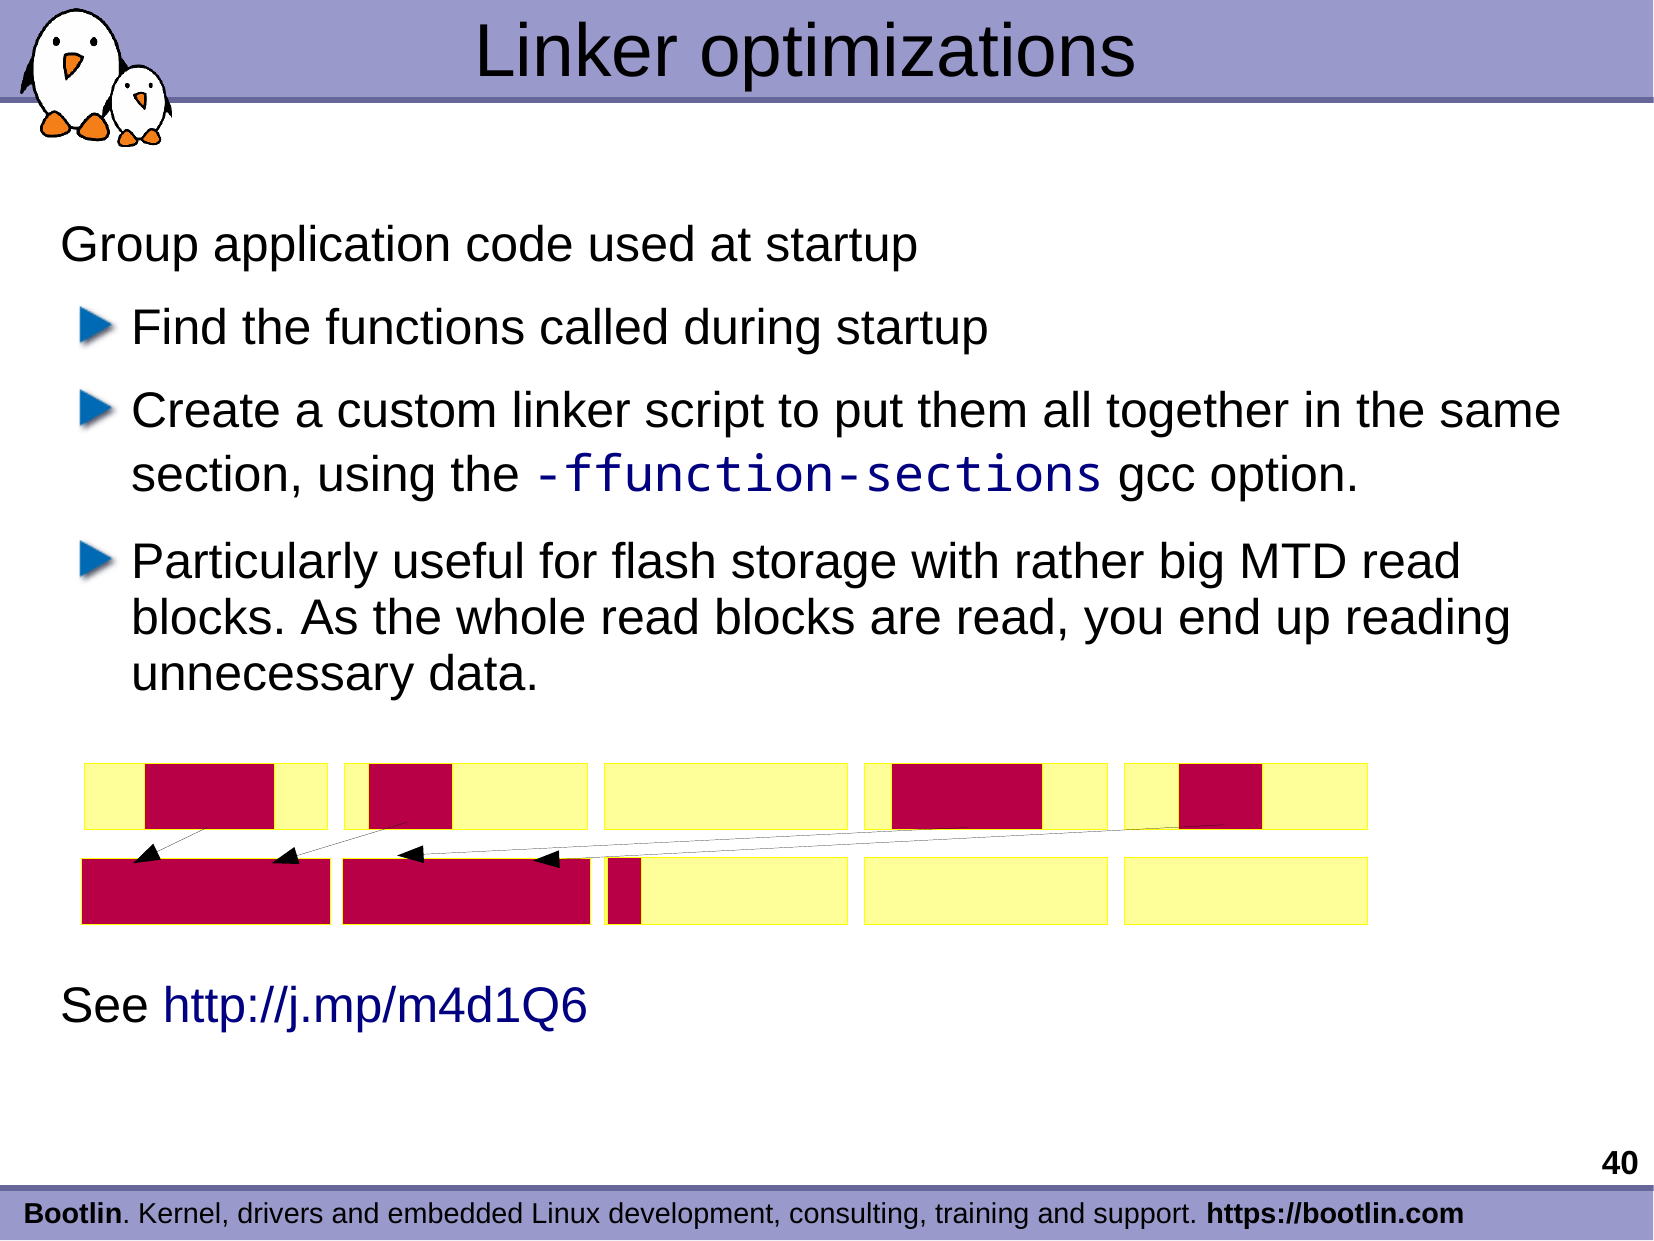

# Linker optimizations
Group application code used at startup
Find the functions called during startup
Create a custom linker script to put them all together in the same section, using the -ffunction-sections gcc option.
Particularly useful for flash storage with rather big MTD read blocks. As the whole read blocks are read, you end up reading unnecessary data.
See http://j.mp/m4d1Q6